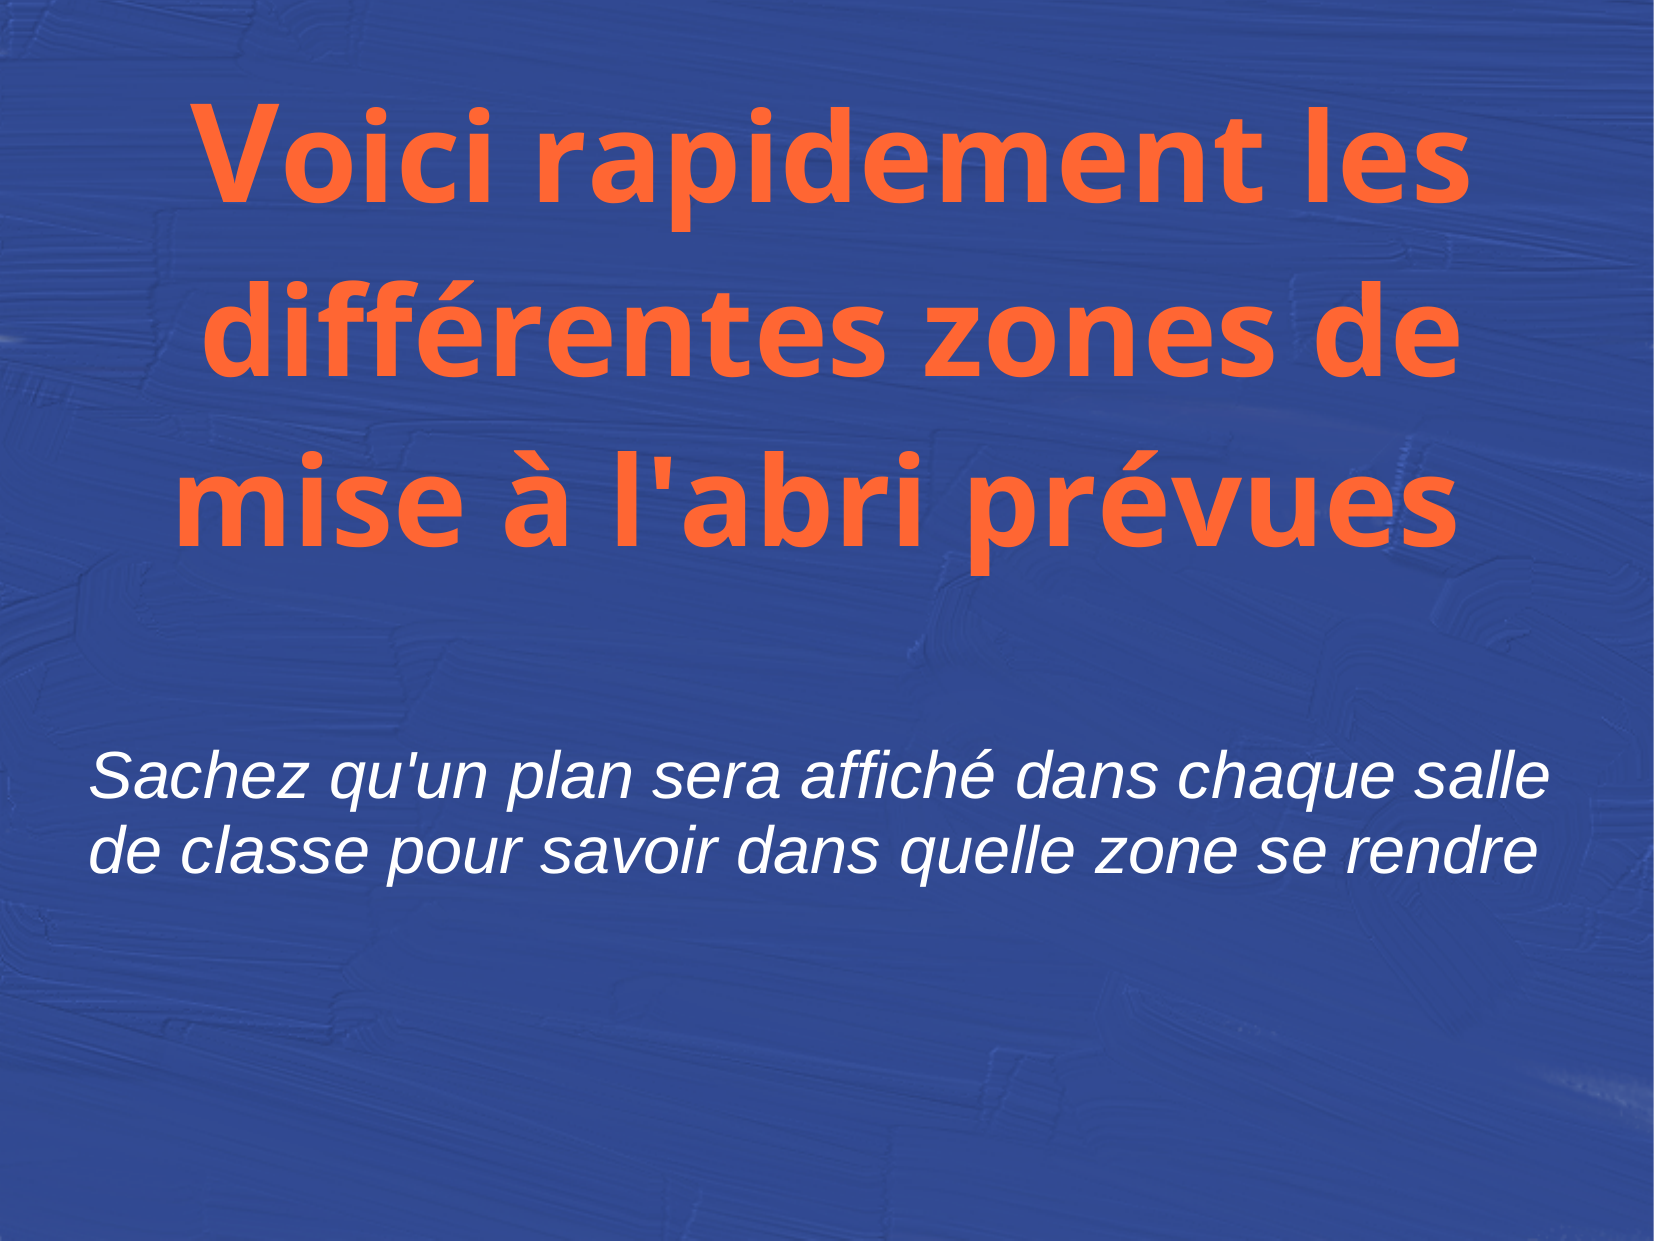

# Voici rapidement les différentes zones de mise à l'abri prévues
Sachez qu'un plan sera affiché dans chaque salle de classe pour savoir dans quelle zone se rendre